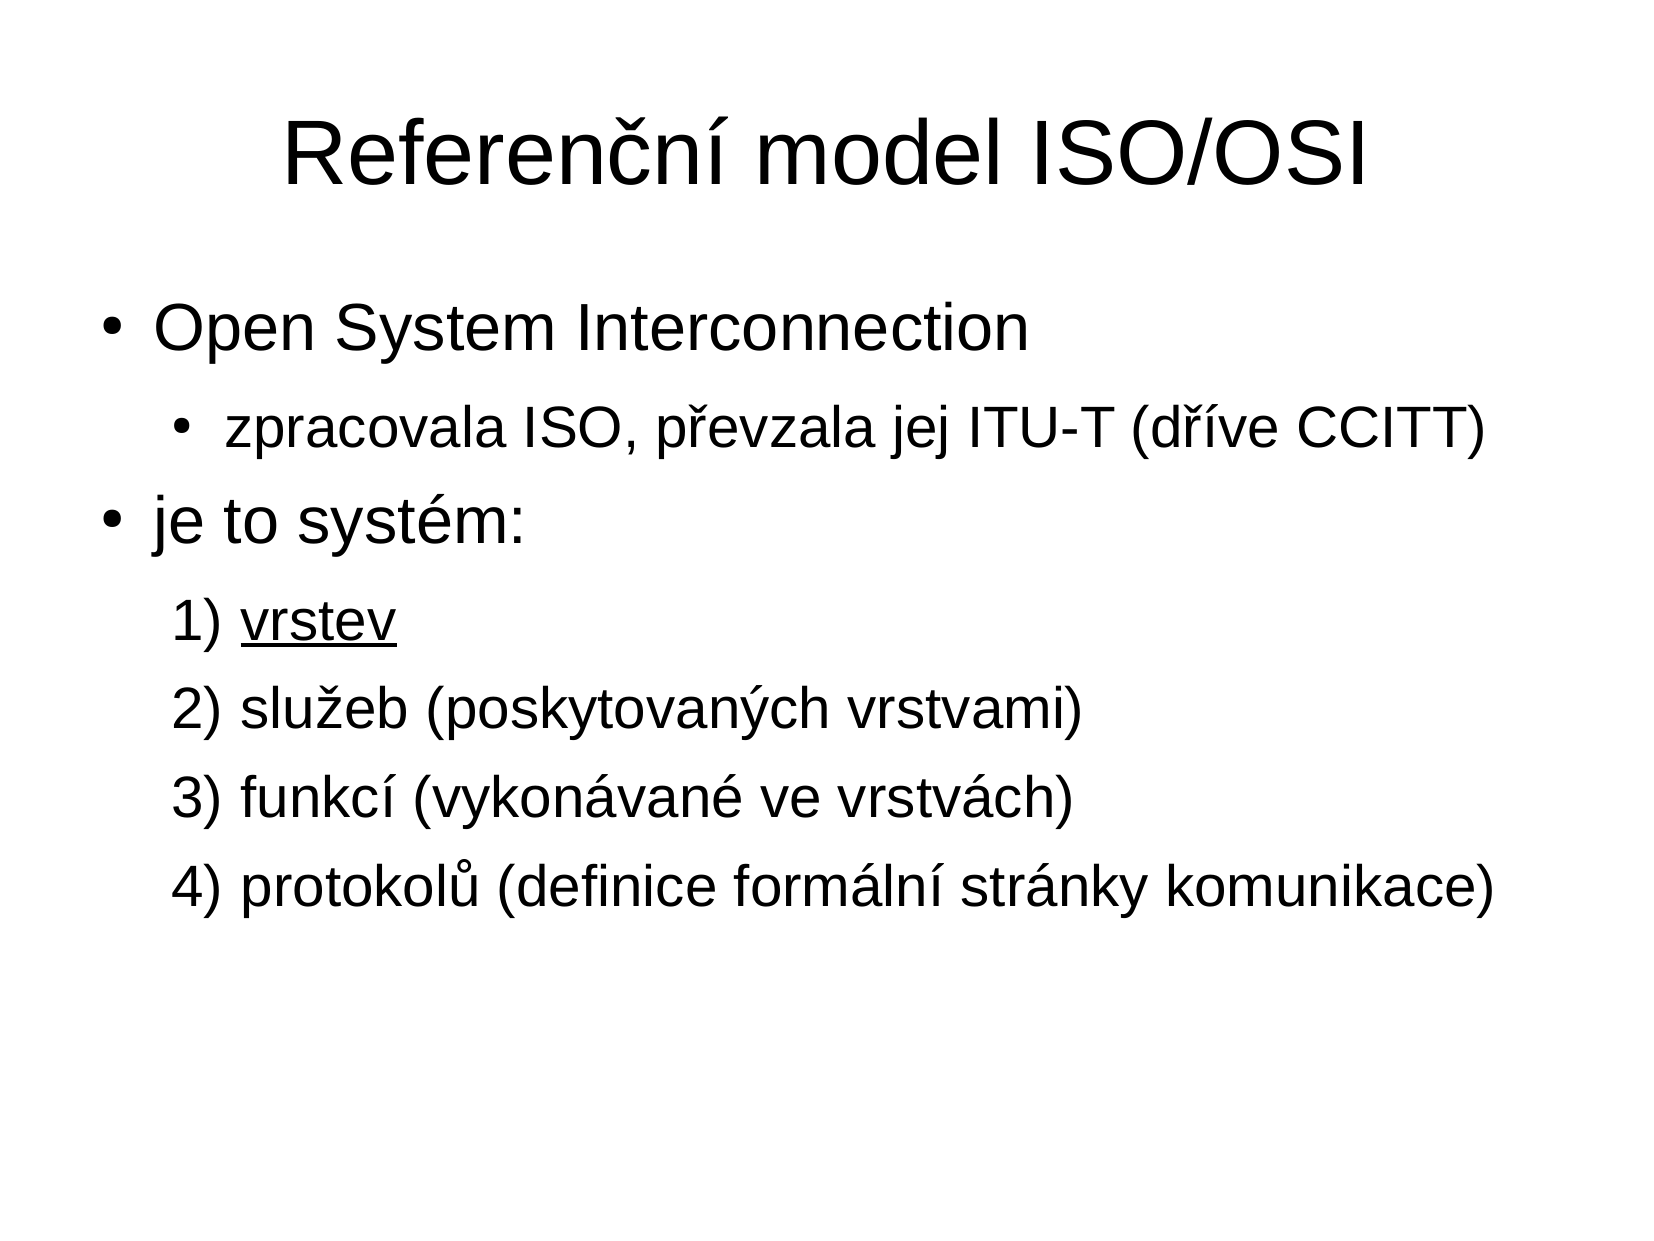

# Referenční model ISO/OSI
Open System Interconnection
zpracovala ISO, převzala jej ITU-T (dříve CCITT)
je to systém:
 vrstev
 služeb (poskytovaných vrstvami)
 funkcí (vykonávané ve vrstvách)
 protokolů (definice formální stránky komunikace)